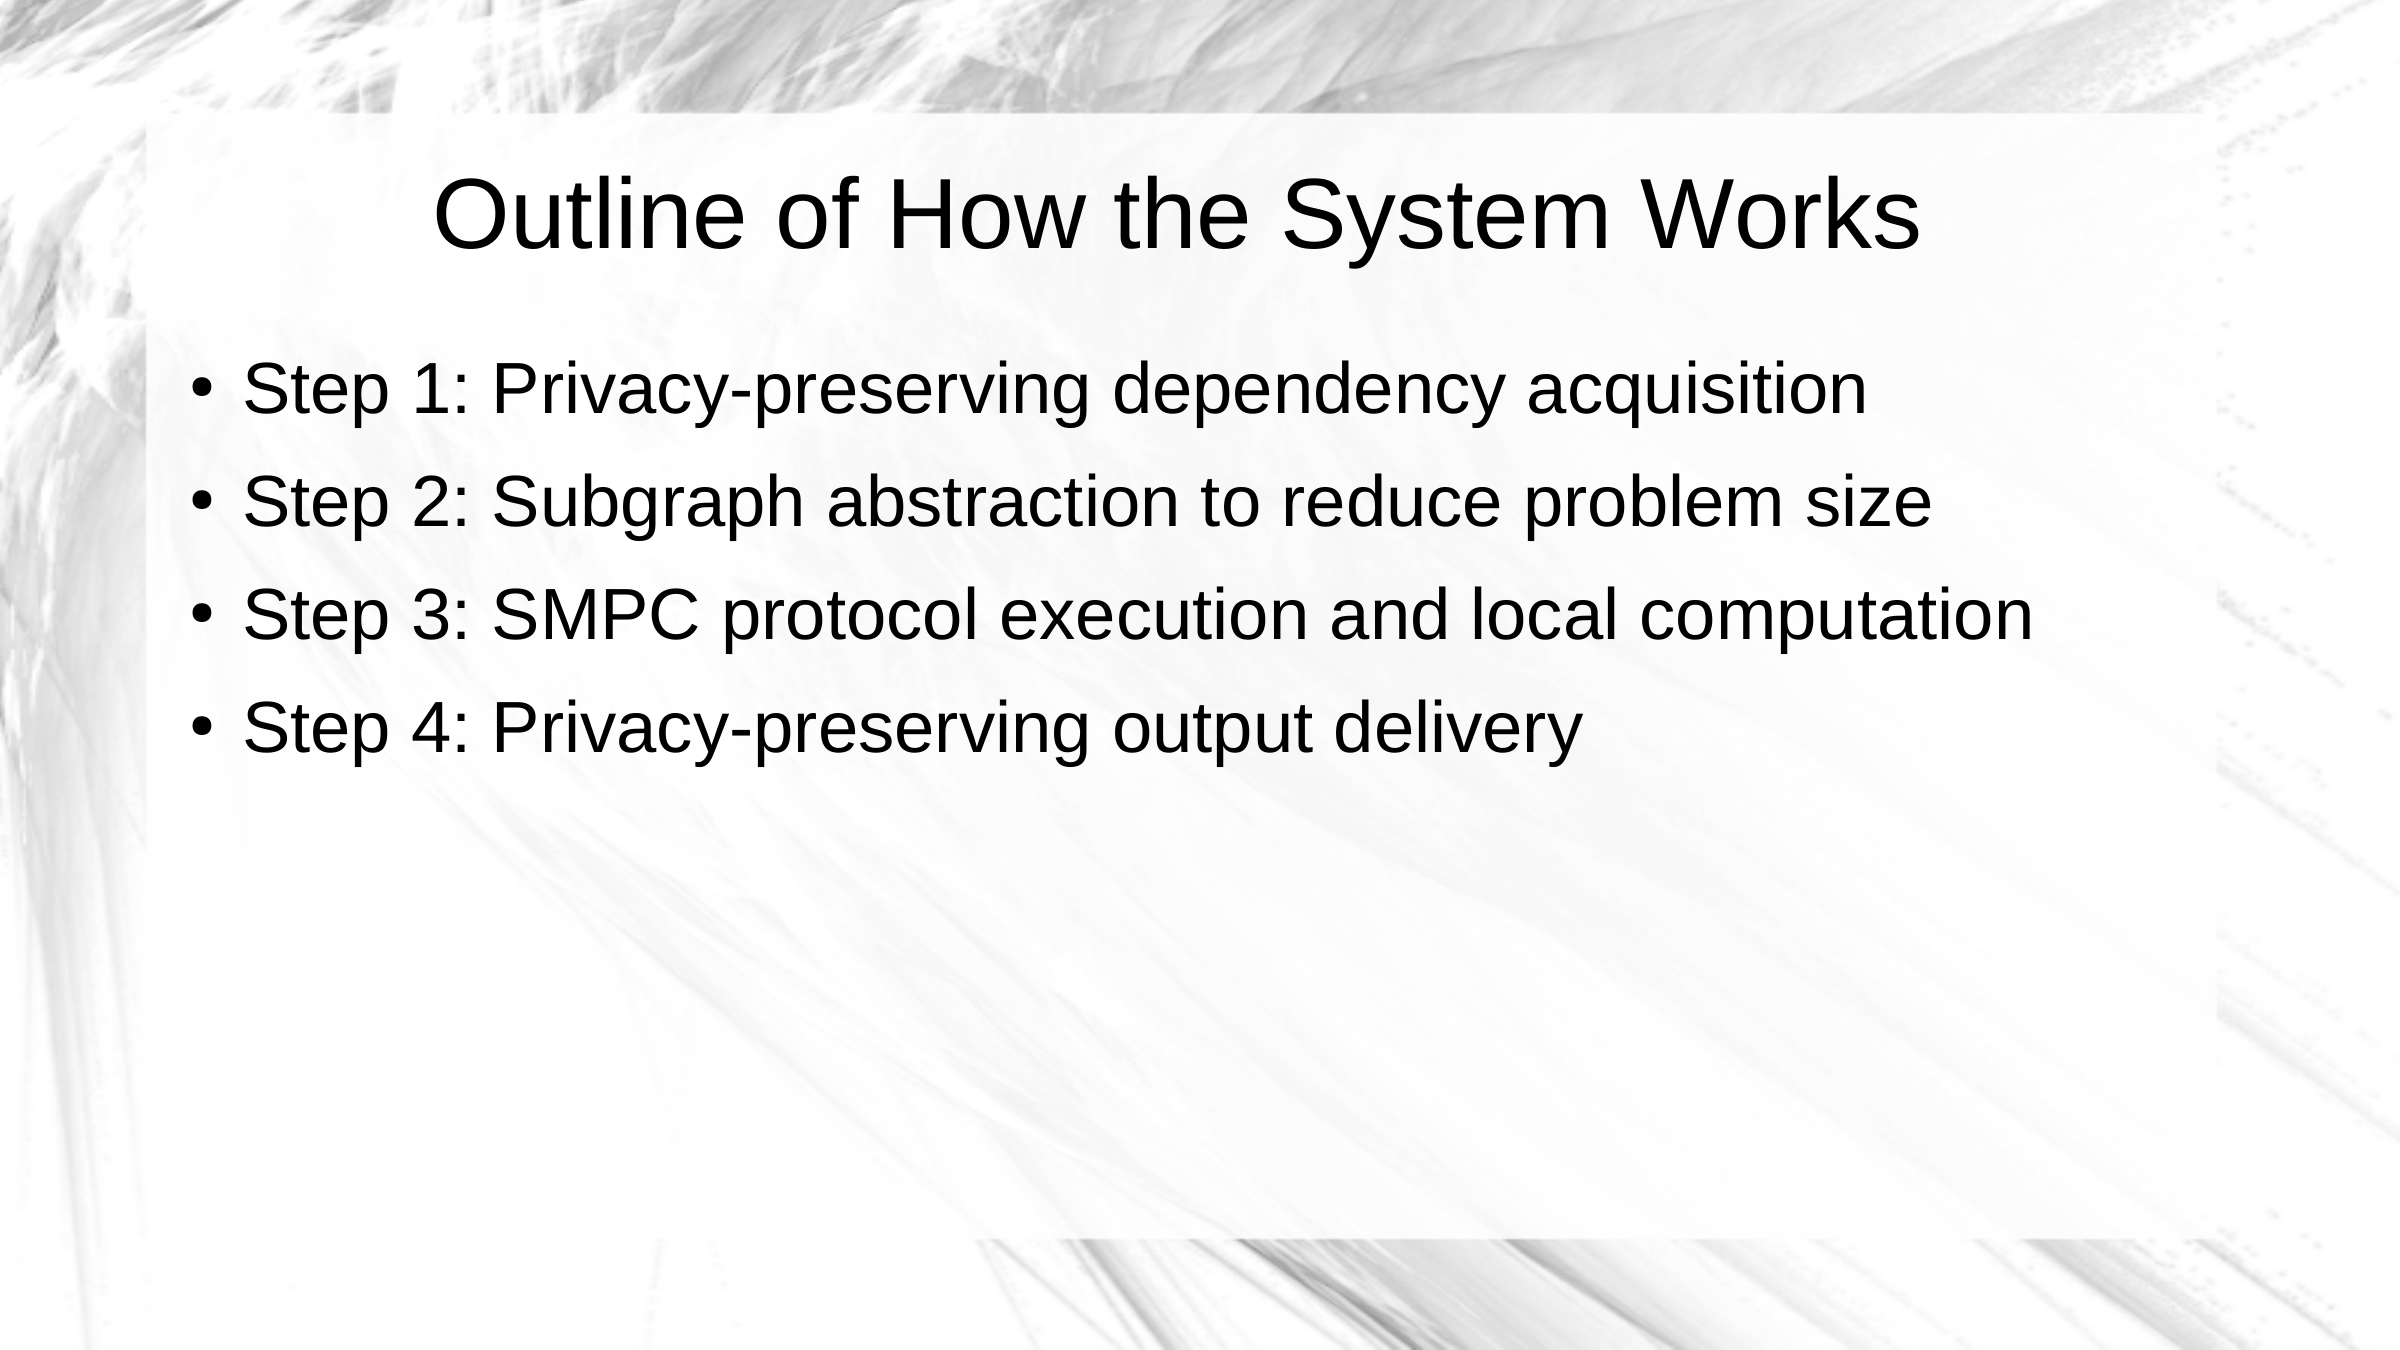

# Outline of How the System Works
Step 1: Privacy-preserving dependency acquisition
Step 2: Subgraph abstraction to reduce problem size
Step 3: SMPC protocol execution and local computation
Step 4: Privacy-preserving output delivery